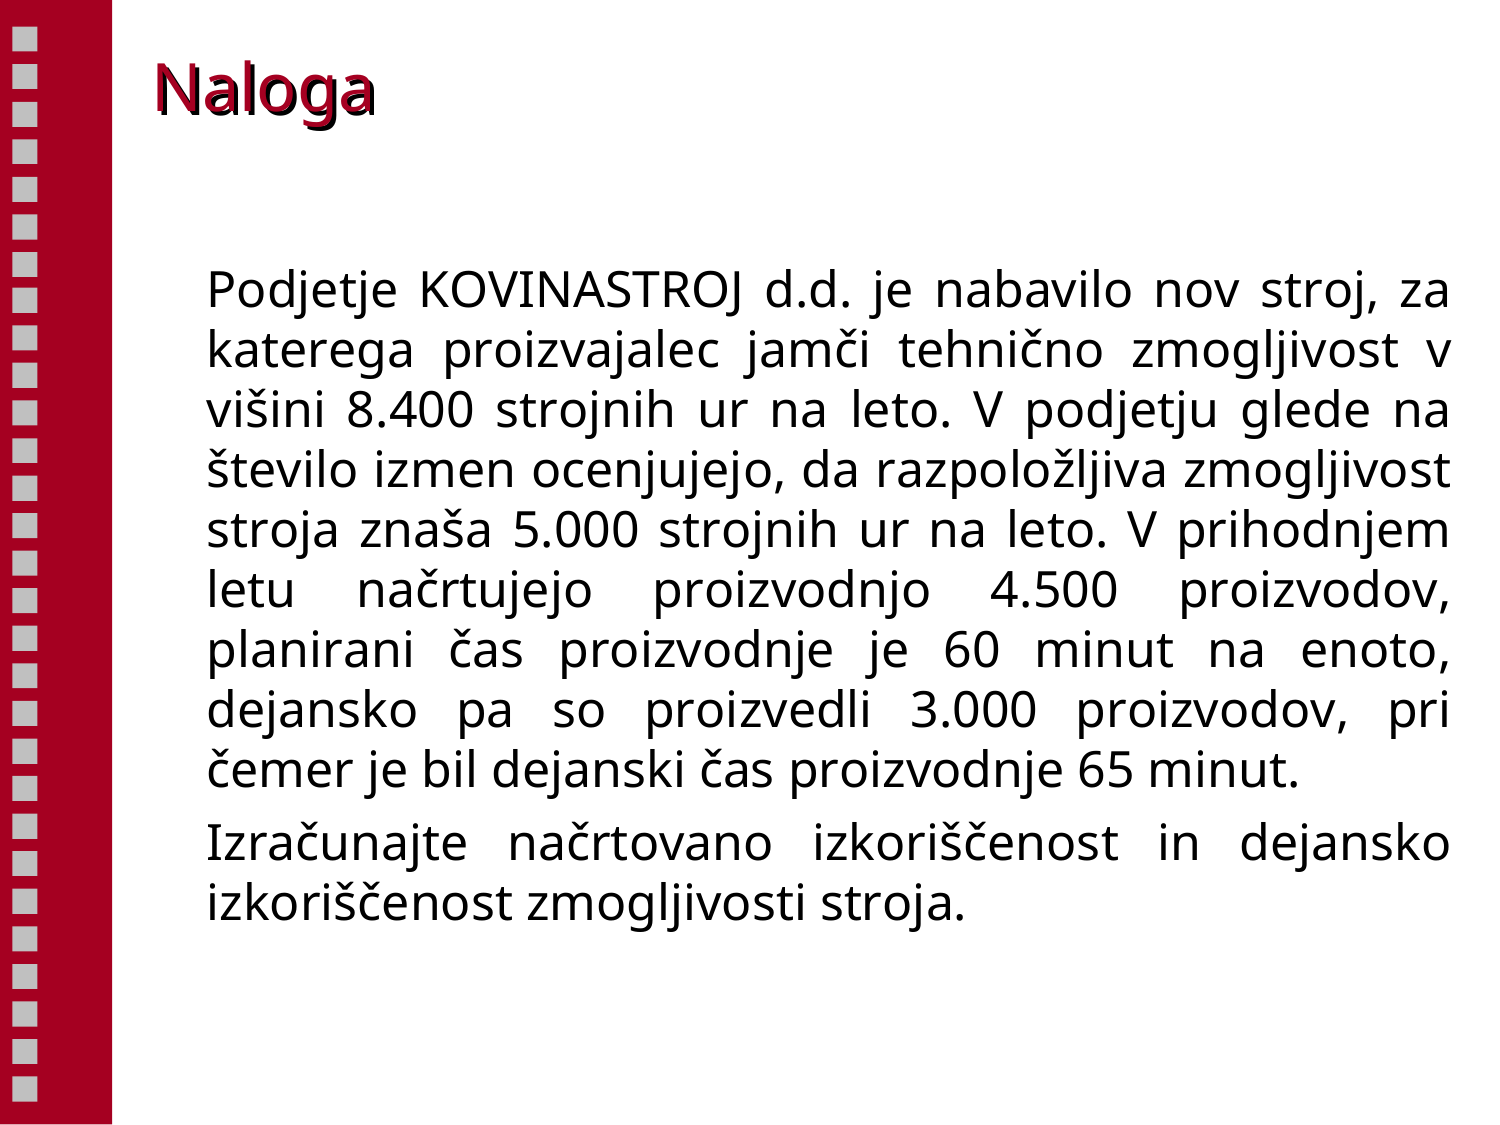

# Naloga
	Podjetje KOVINASTROJ d.d. je nabavilo nov stroj, za katerega proizvajalec jamči tehnično zmogljivost v višini 8.400 strojnih ur na leto. V podjetju glede na število izmen ocenjujejo, da razpoložljiva zmogljivost stroja znaša 5.000 strojnih ur na leto. V prihodnjem letu načrtujejo proizvodnjo 4.500 proizvodov, planirani čas proizvodnje je 60 minut na enoto, dejansko pa so proizvedli 3.000 proizvodov, pri čemer je bil dejanski čas proizvodnje 65 minut.
	Izračunajte načrtovano izkoriščenost in dejansko izkoriščenost zmogljivosti stroja.